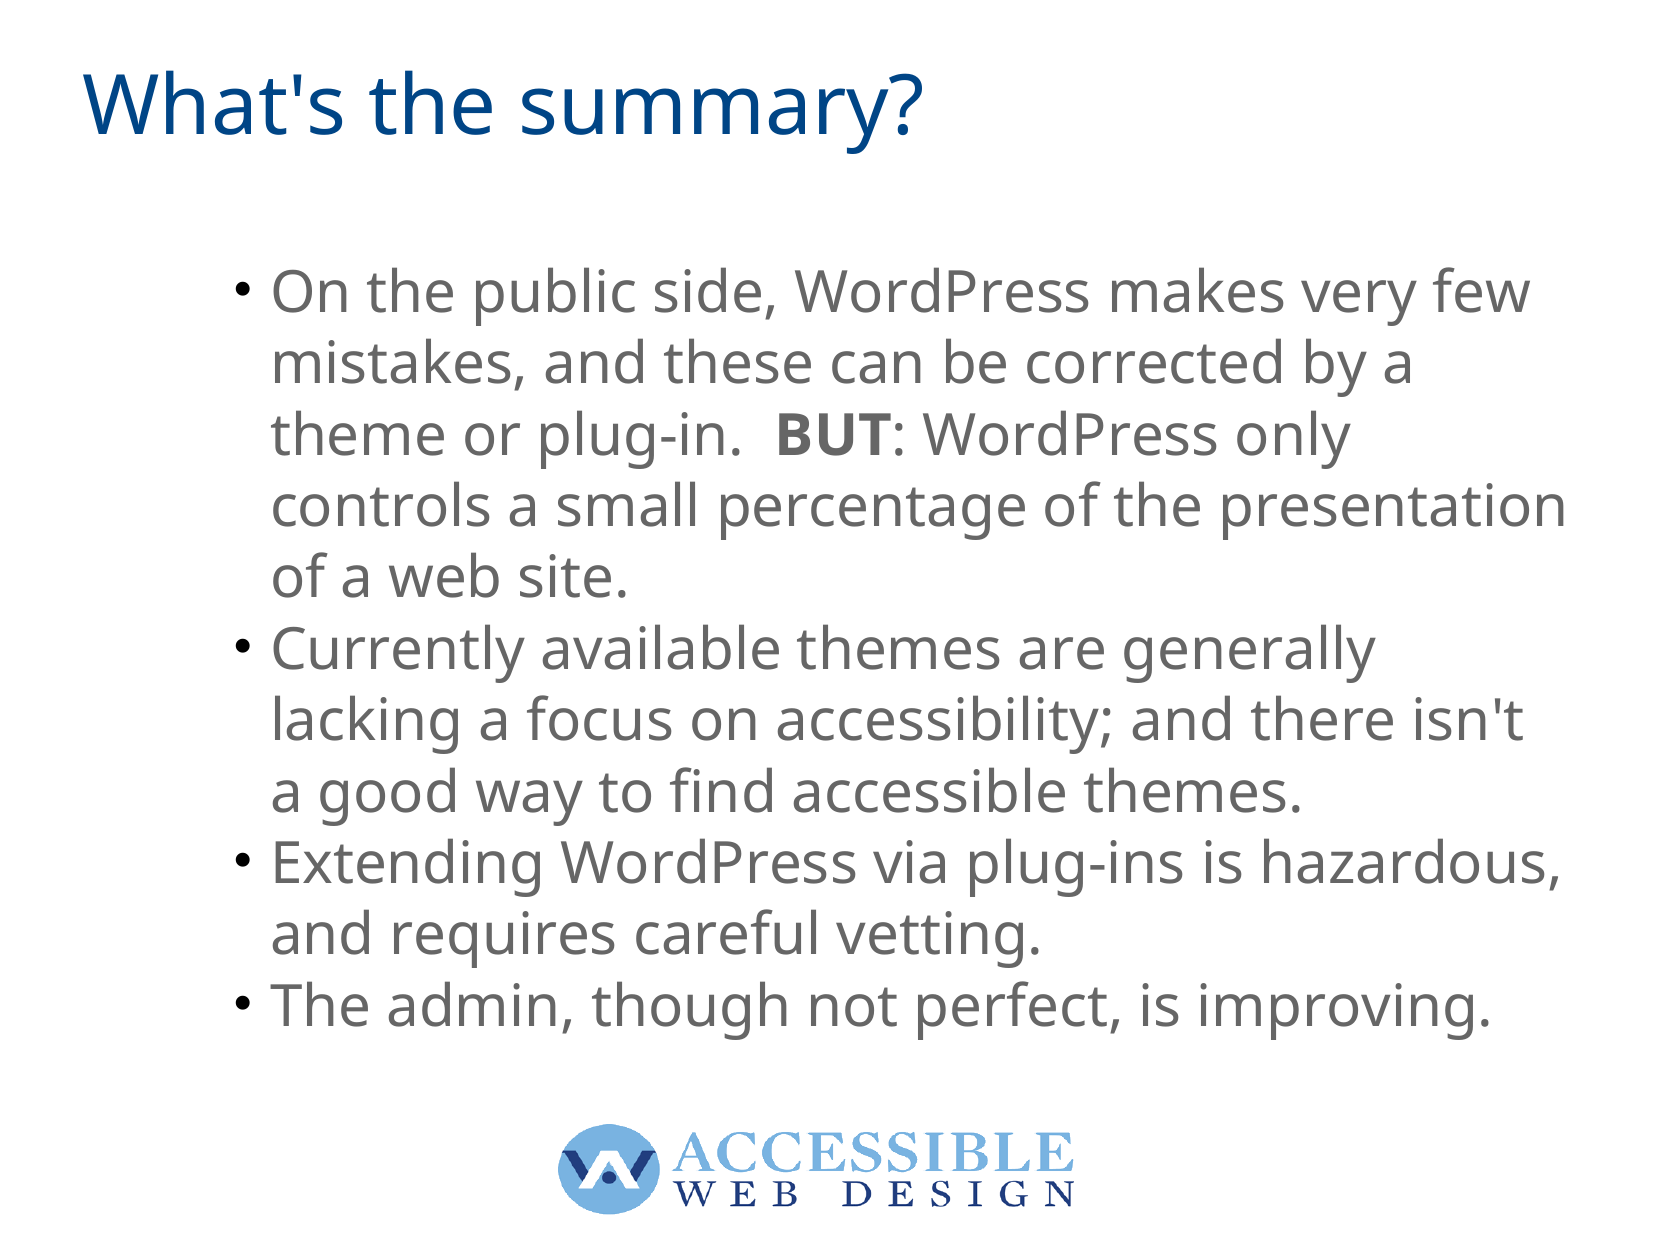

What's the summary?
On the public side, WordPress makes very few mistakes, and these can be corrected by a theme or plug-in. BUT: WordPress only controls a small percentage of the presentation of a web site.
Currently available themes are generally lacking a focus on accessibility; and there isn't a good way to find accessible themes.
Extending WordPress via plug-ins is hazardous, and requires careful vetting.
The admin, though not perfect, is improving.